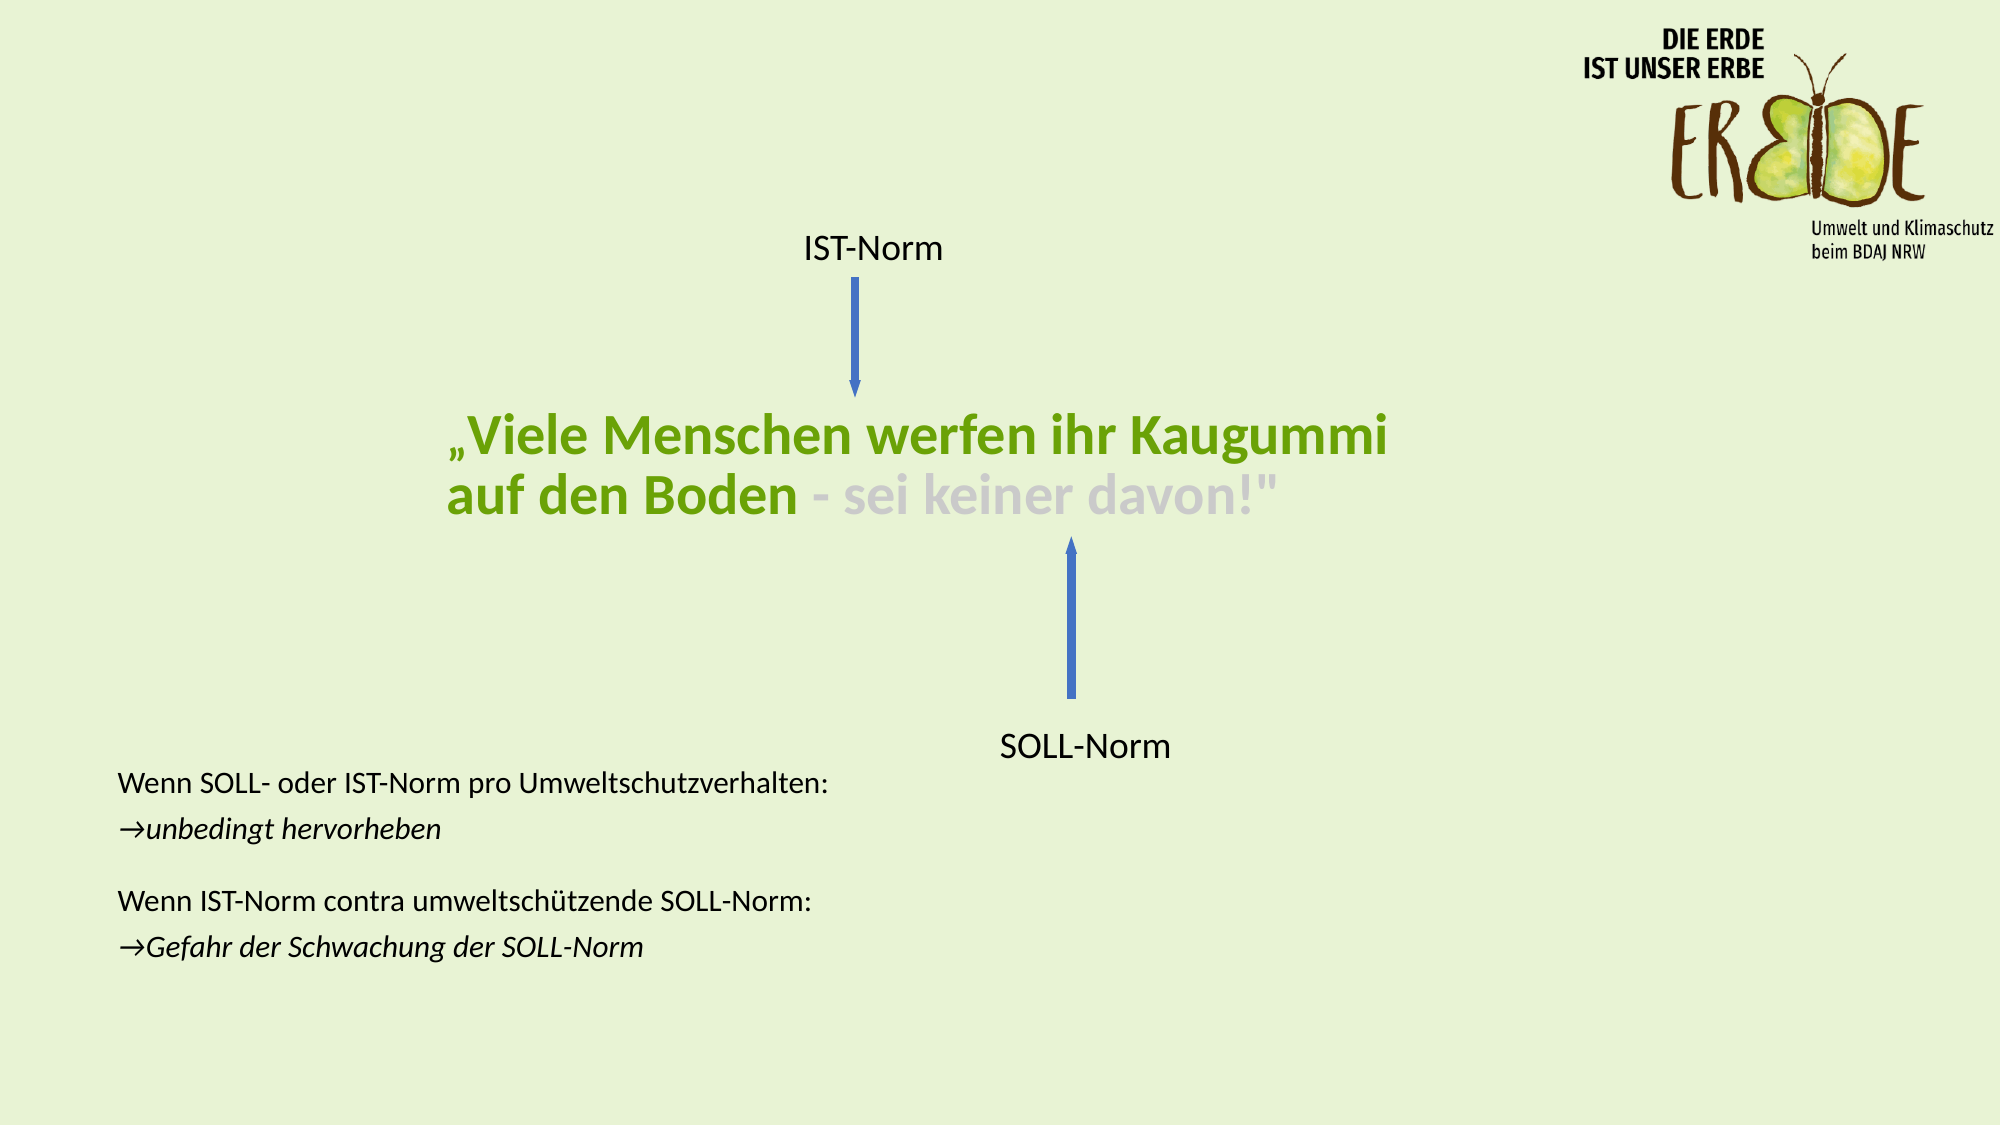

IST-Norm
„Viele Menschen werfen ihr Kaugummi auf den Boden - sei keiner davon!"
SOLL-Norm
Wenn SOLL- oder IST-Norm pro Umweltschutzverhalten:
→unbedingt hervorheben
Wenn IST-Norm contra umweltschützende SOLL-Norm:
→Gefahr der Schwachung der SOLL-Norm